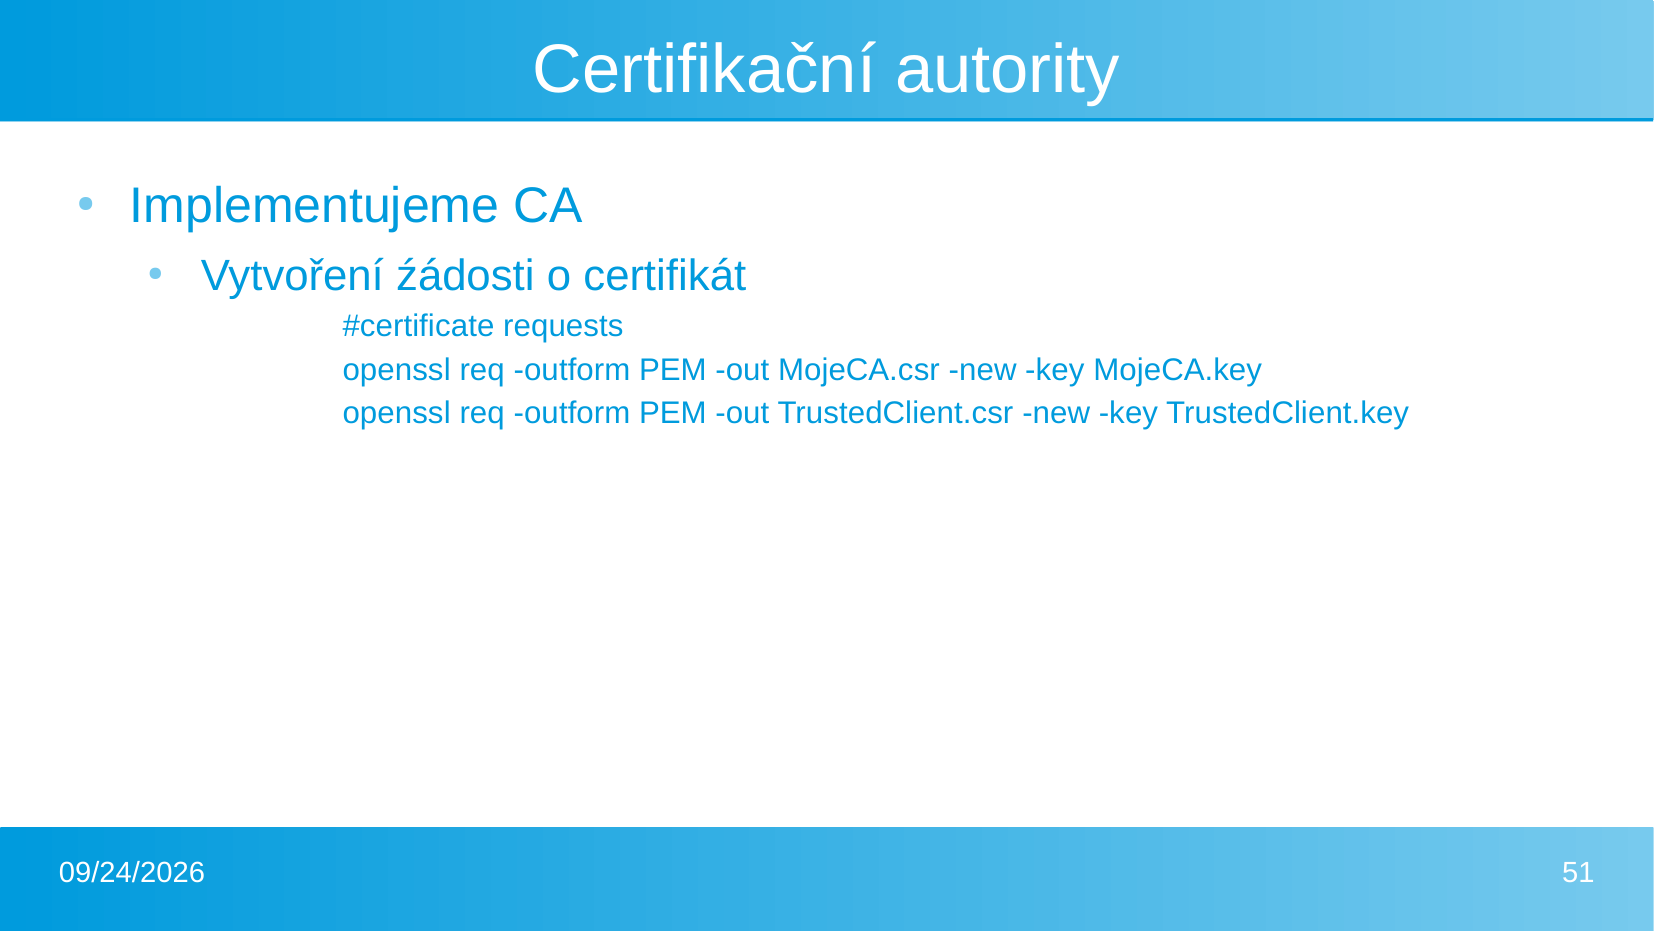

# Certifikační autority
Implementujeme CA
Vytvoření źádosti o certifikát
#certificate requests
openssl req -outform PEM -out MojeCA.csr -new -key MojeCA.key
openssl req -outform PEM -out TrustedClient.csr -new -key TrustedClient.key
51